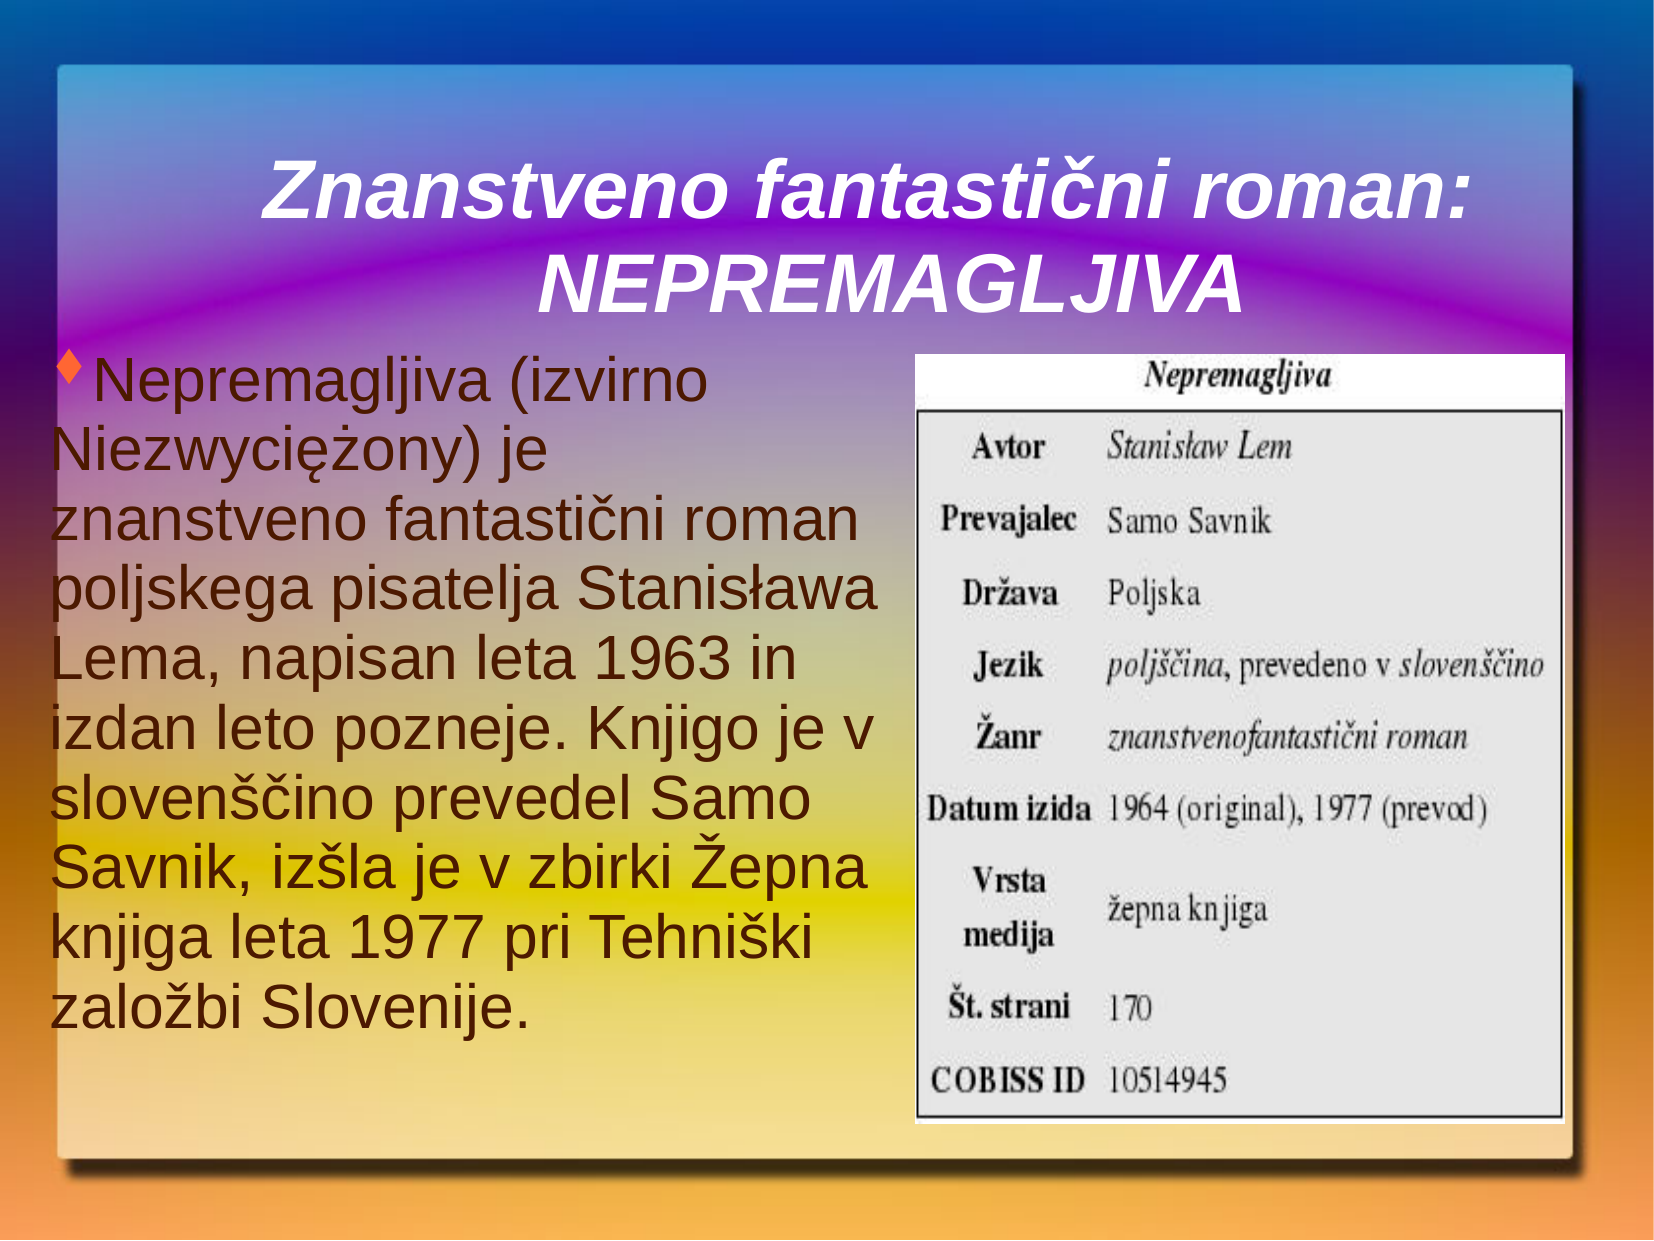

# Znanstveno fantastični roman: NEPREMAGLJIVA
Nepremagljiva (izvirno Niezwyciężony) je znanstveno fantastični roman poljskega pisatelja Stanisława Lema, napisan leta 1963 in izdan leto pozneje. Knjigo je v slovenščino prevedel Samo Savnik, izšla je v zbirki Žepna knjiga leta 1977 pri Tehniški založbi Slovenije.